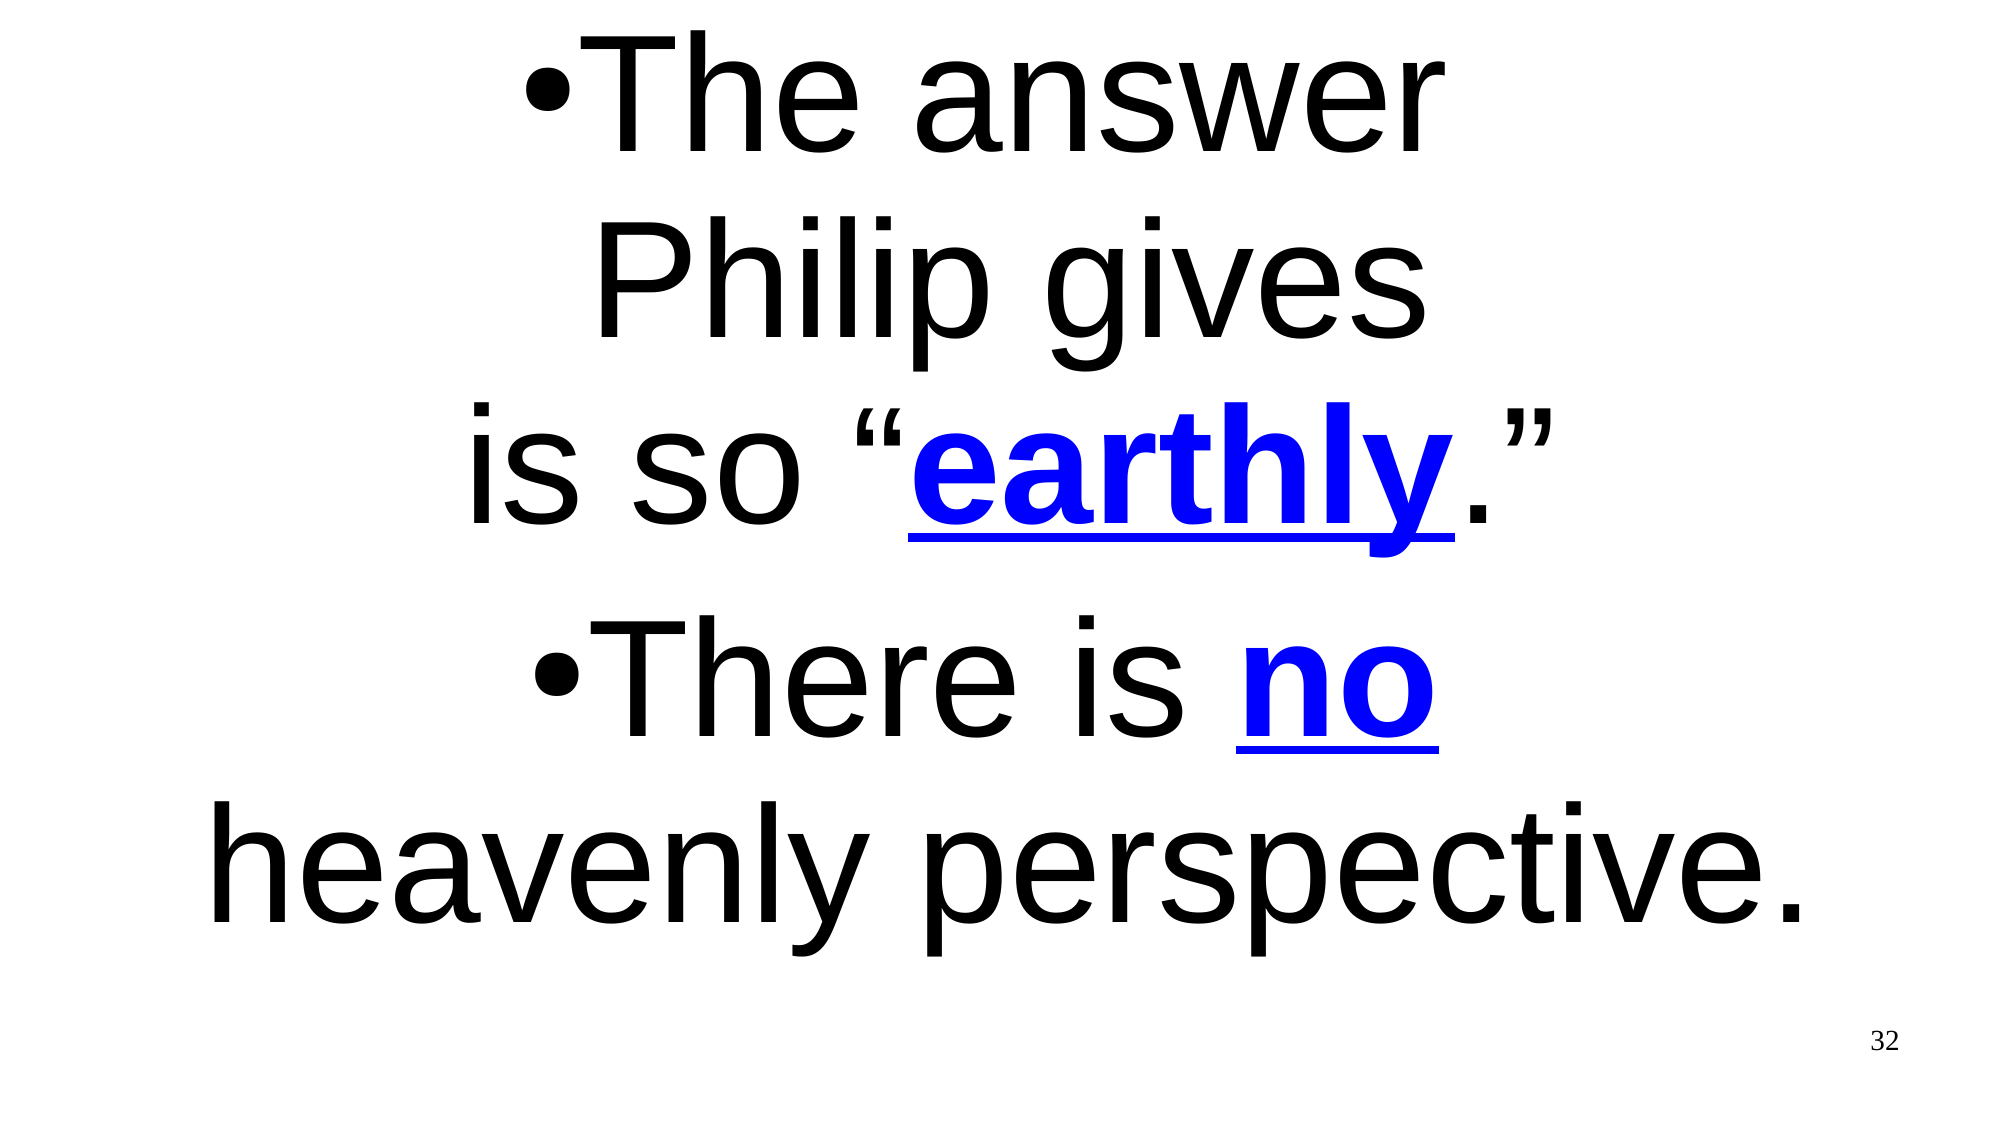

# The answer Philip gives is so “earthly.”
There is no
heavenly perspective.
32